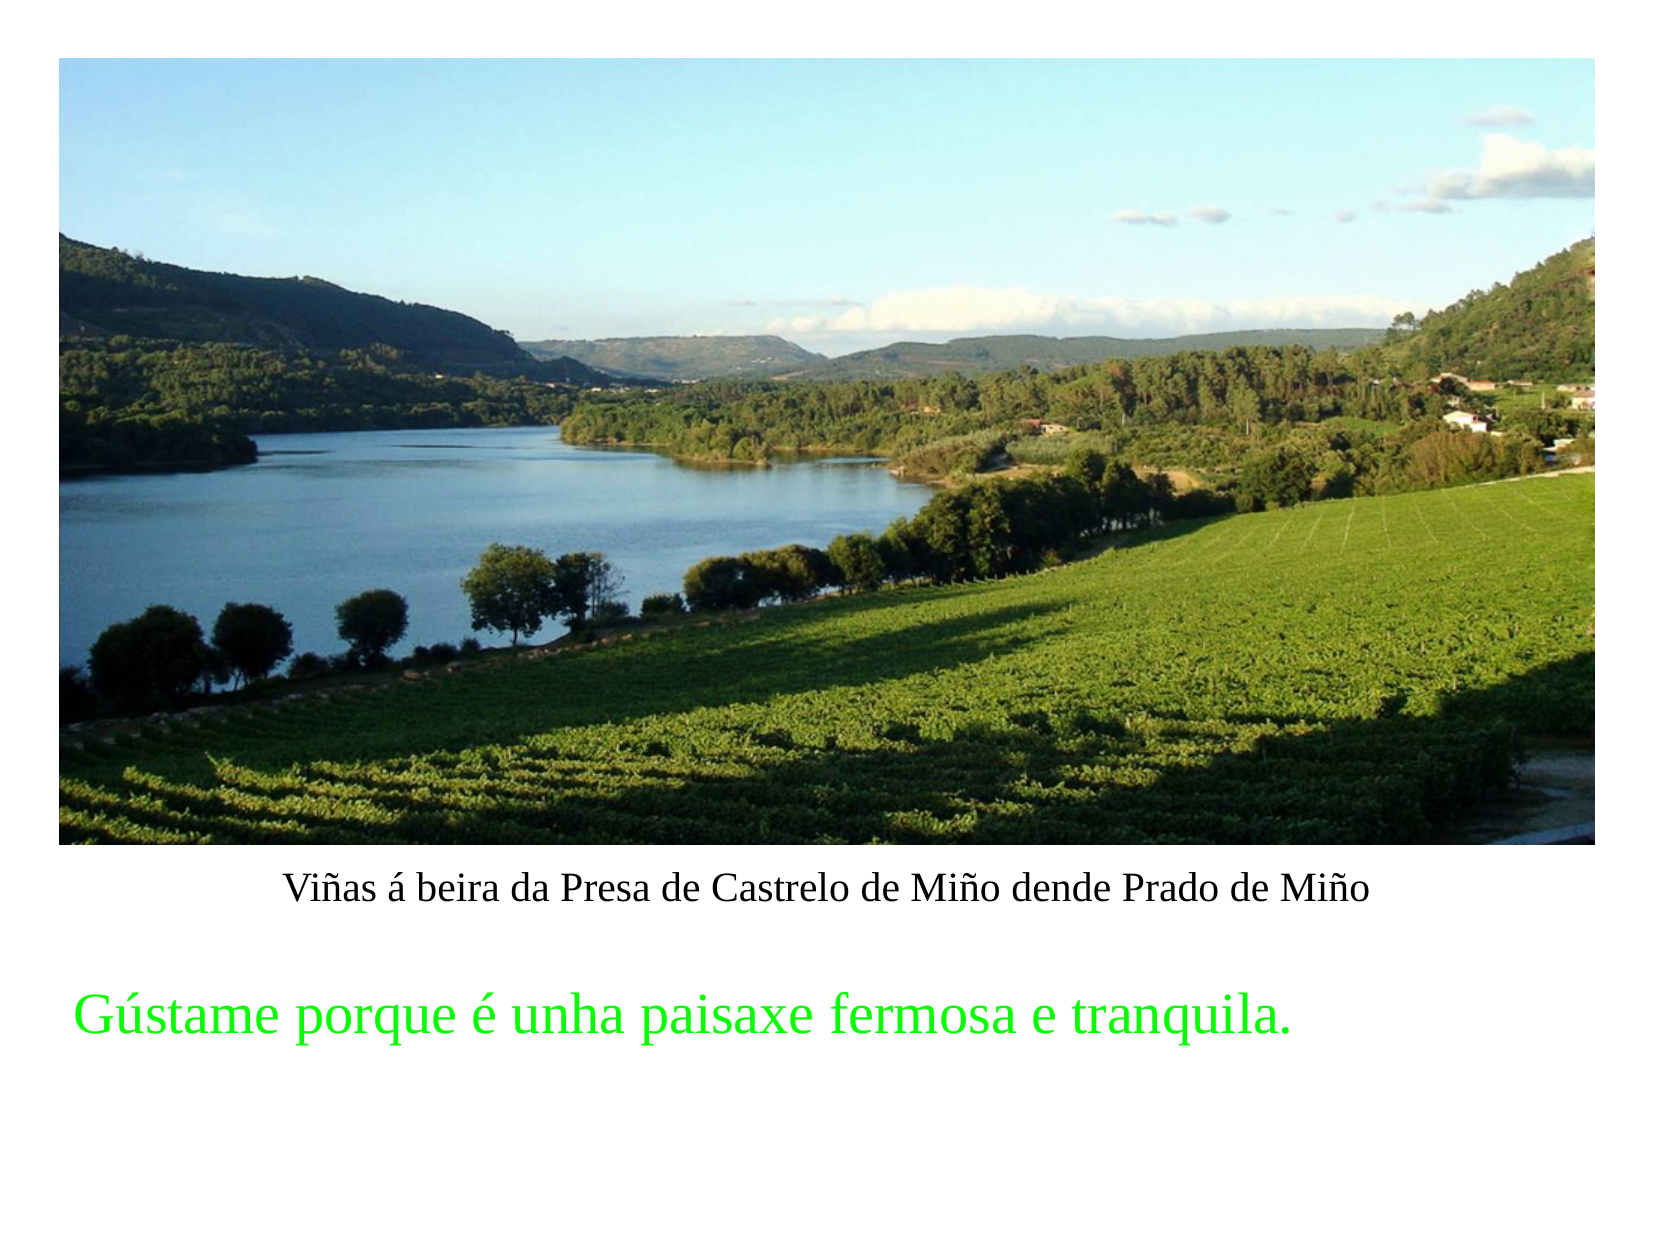

Viñas á beira da Presa de Castrelo de Miño dende Prado de Miño
Gústame porque é unha paisaxe fermosa e tranquila.